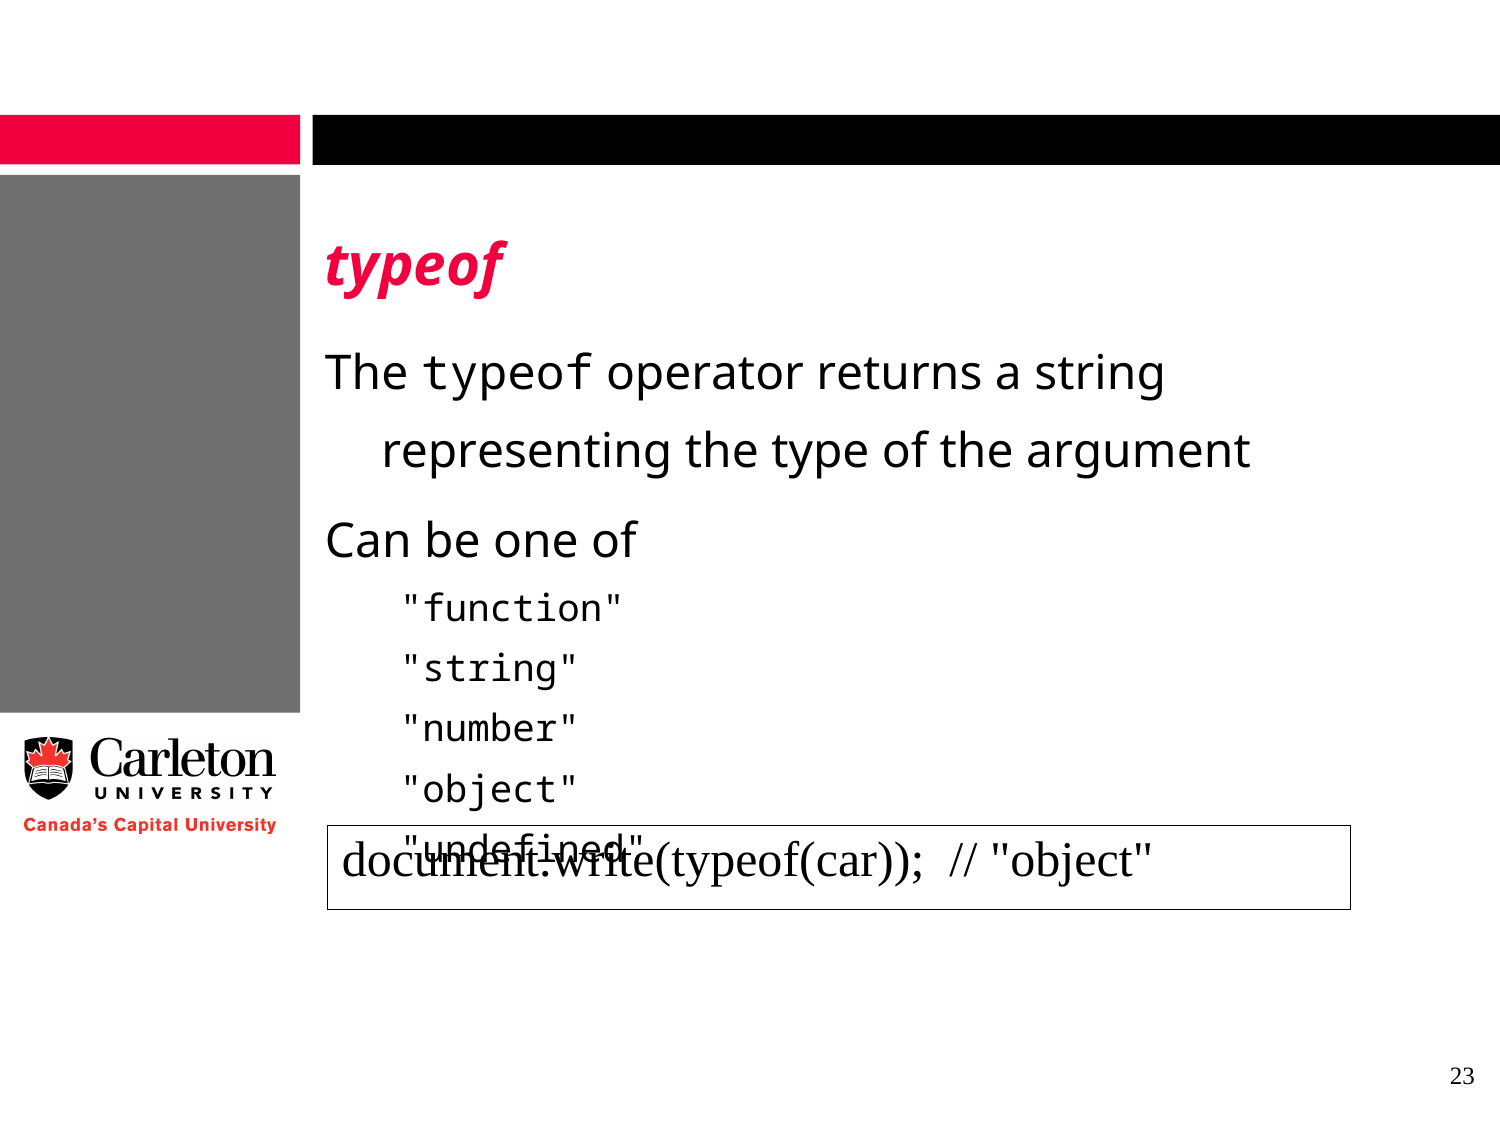

# typeof
The typeof operator returns a string representing the type of the argument
Can be one of
"function"
"string"
"number"
"object"
"undefined"
document.write(typeof(car)); // "object"
23